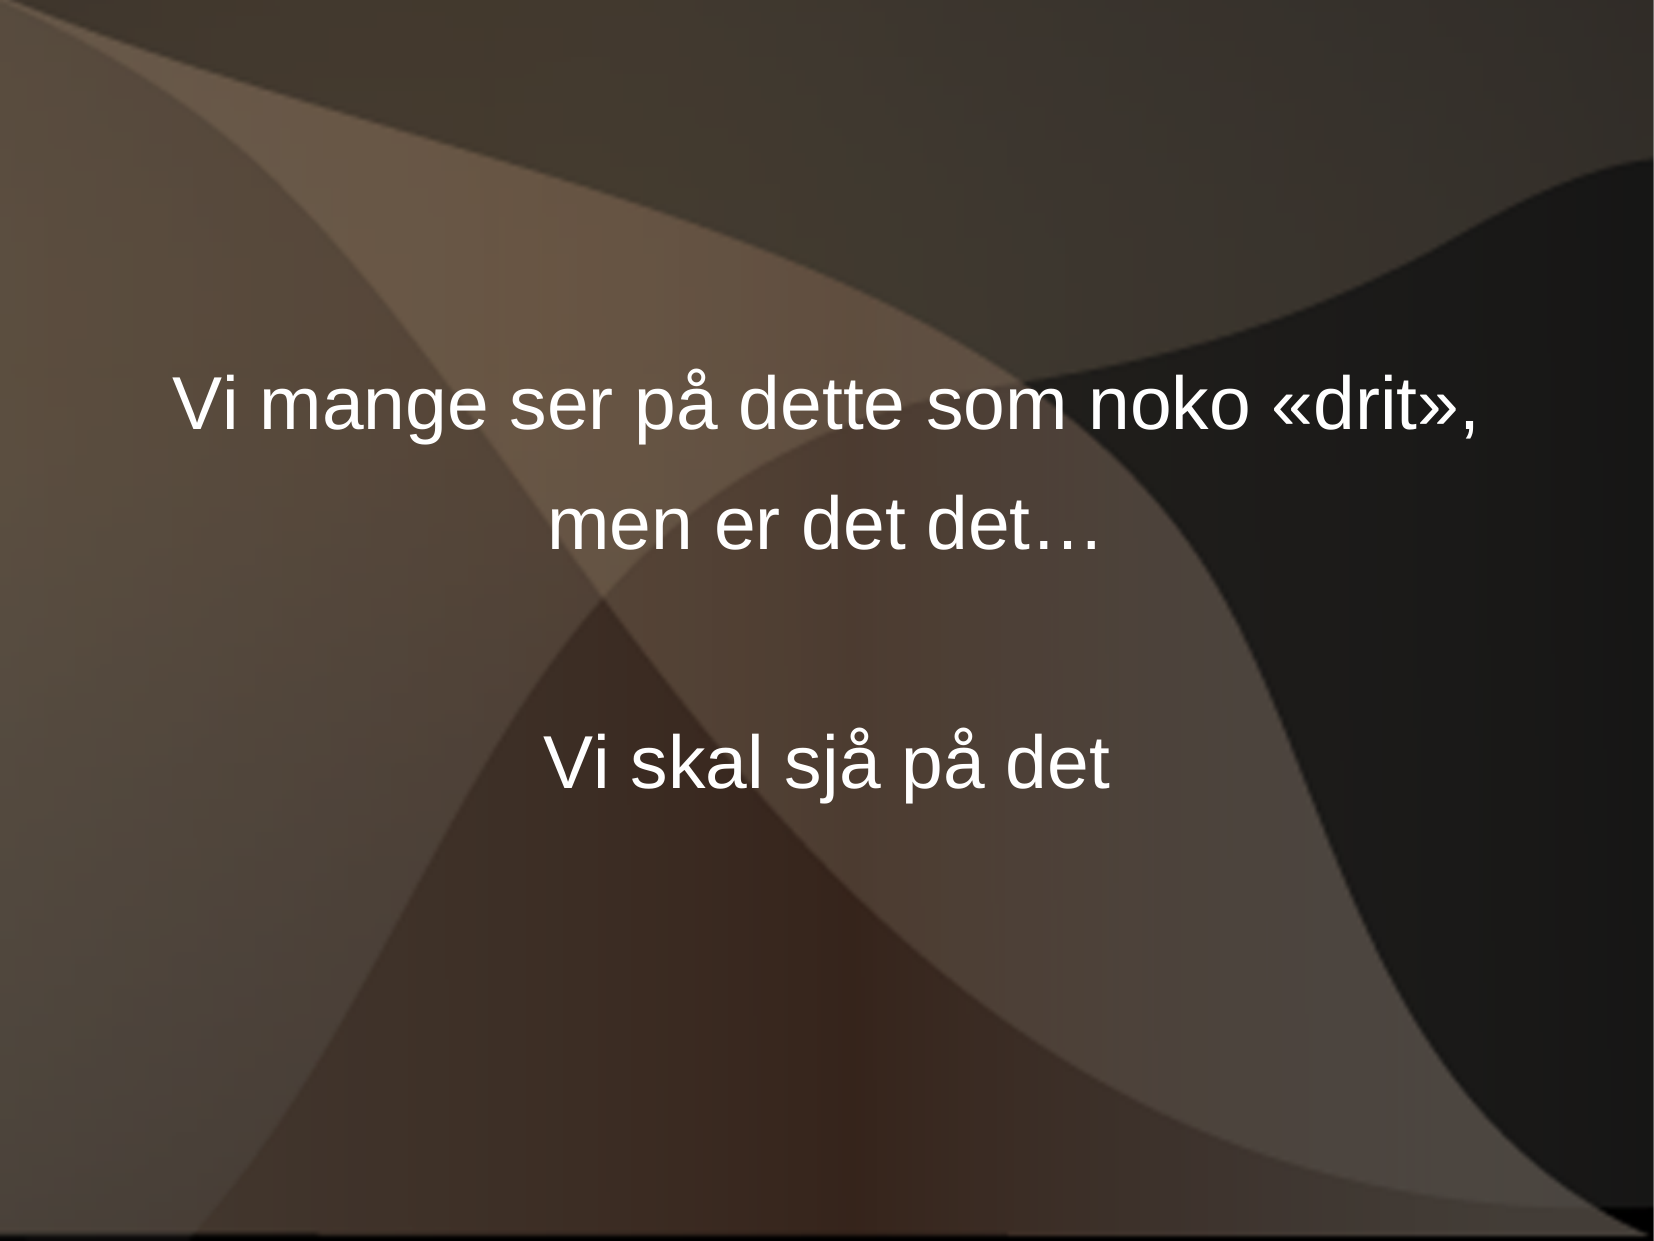

# Vi mange ser på dette som noko «drit»,
men er det det…
Vi skal sjå på det